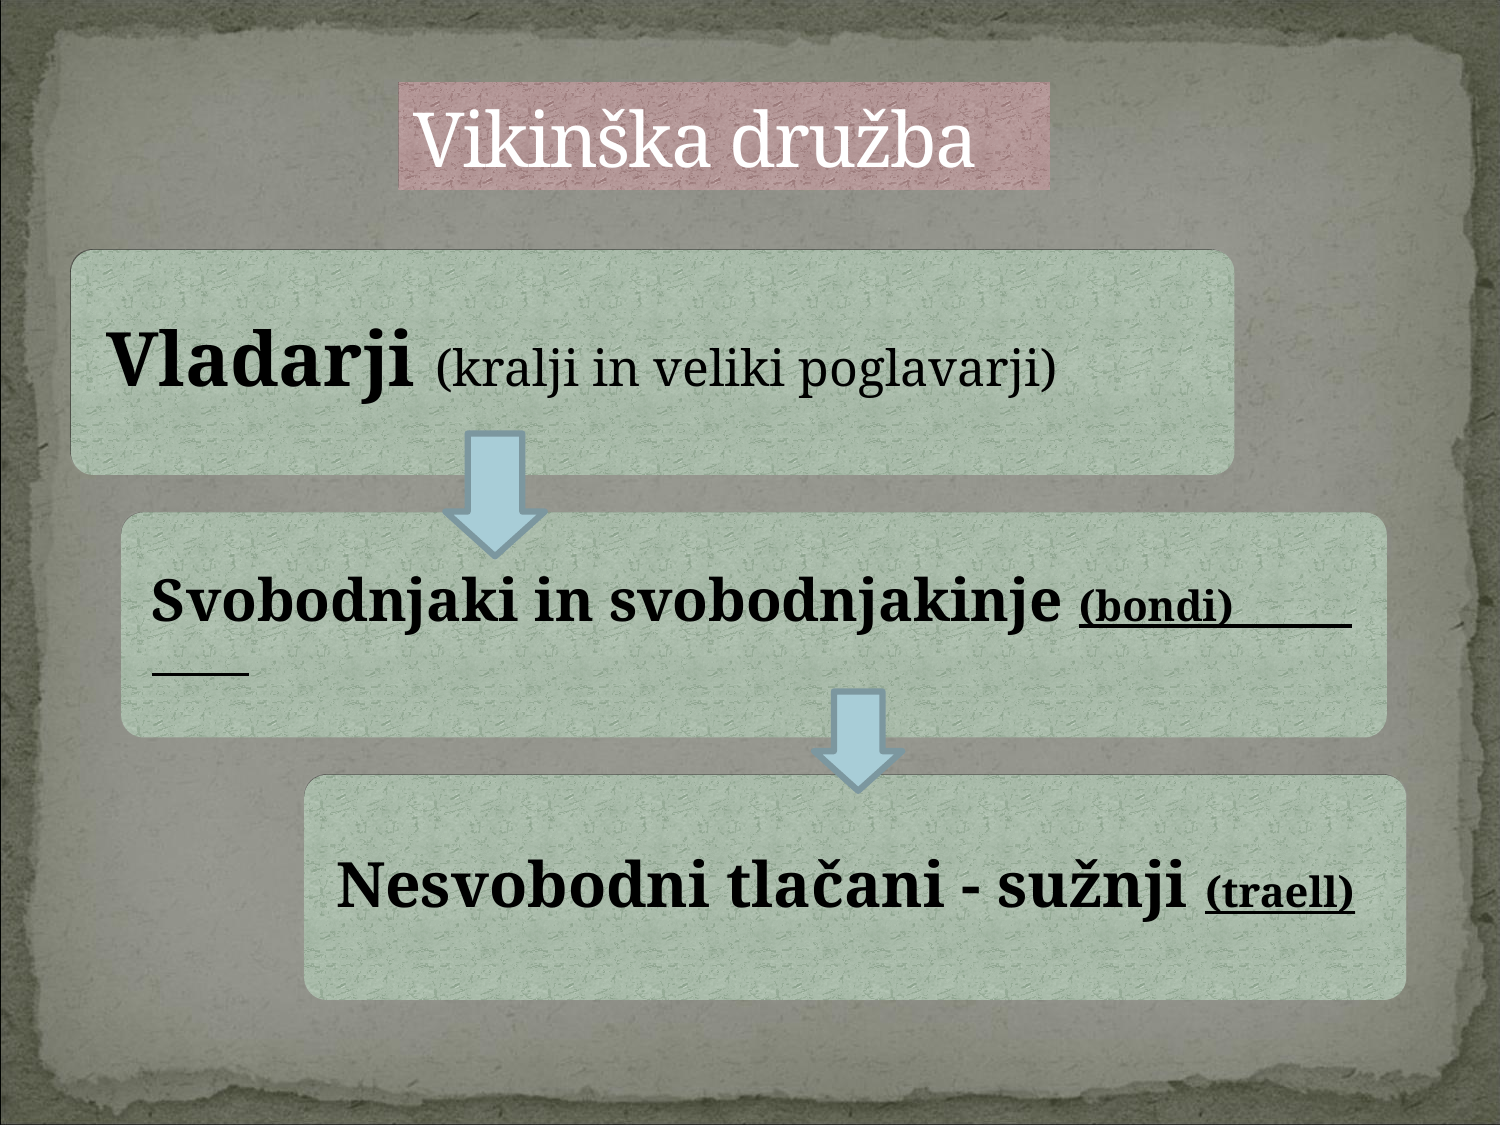

# Vikinška družba
Vladarji (kralji in veliki poglavarji)
Svobodnjaki in svobodnjakinje (bondi)
Nesvobodni tlačani - sužnji (traell)